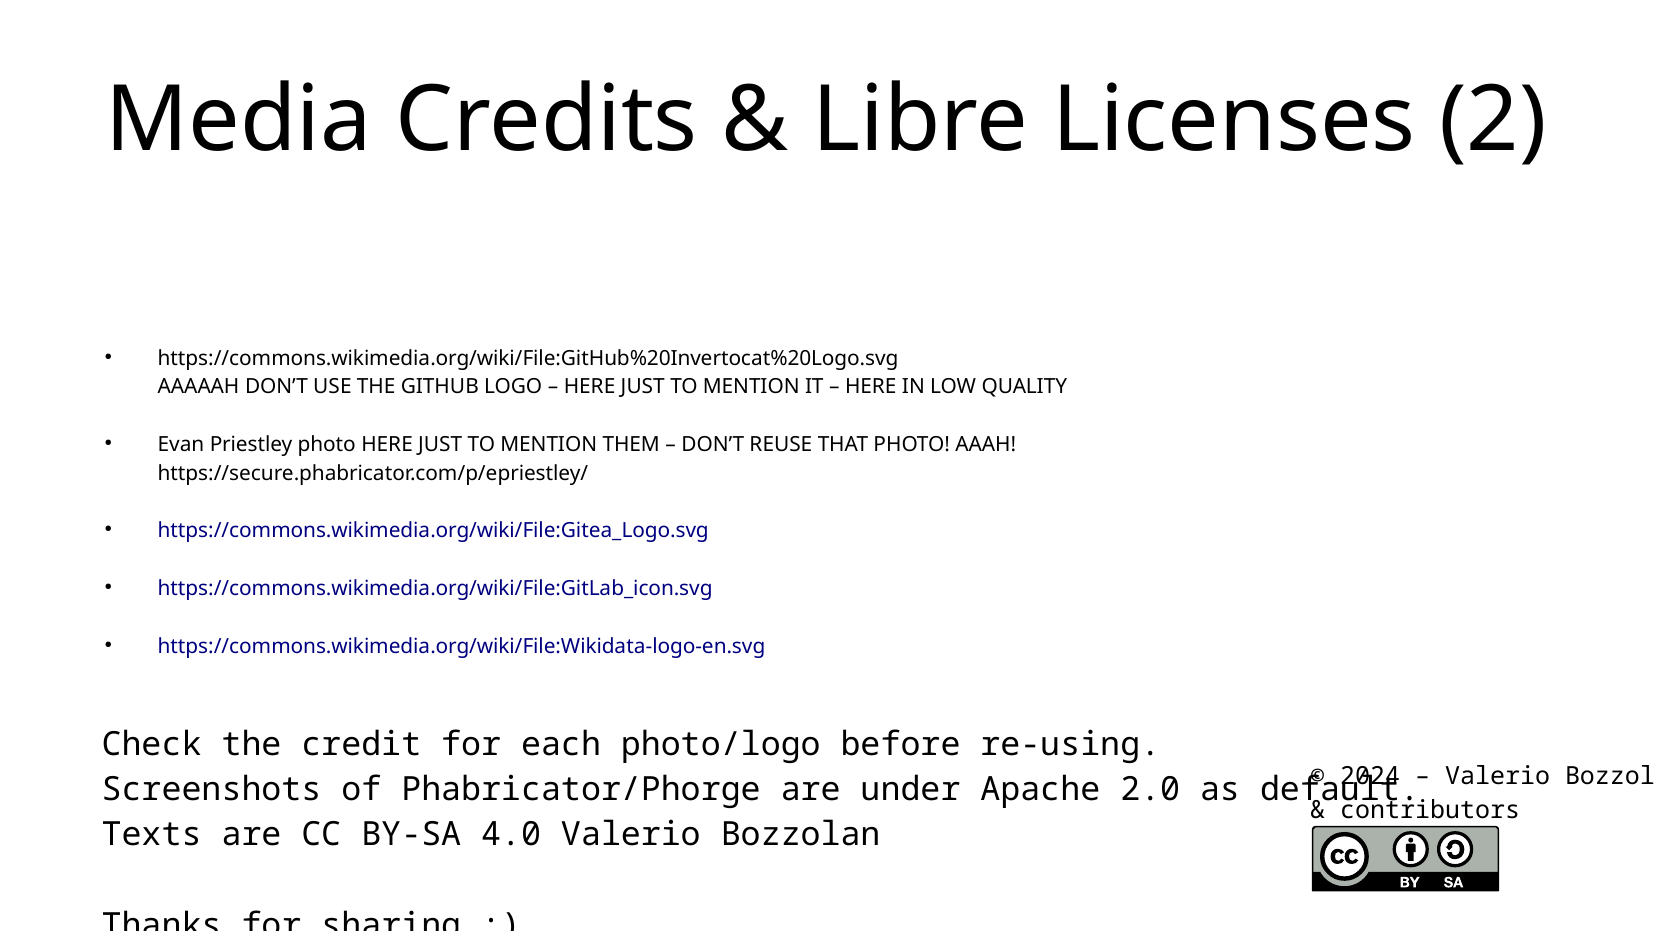

# Media Credits & Libre Licenses (2)
https://commons.wikimedia.org/wiki/File:GitHub%20Invertocat%20Logo.svg
AAAAAH DON’T USE THE GITHUB LOGO – HERE JUST TO MENTION IT – HERE IN LOW QUALITY
Evan Priestley photo HERE JUST TO MENTION THEM – DON’T REUSE THAT PHOTO! AAAH!
https://secure.phabricator.com/p/epriestley/
https://commons.wikimedia.org/wiki/File:Gitea_Logo.svg
https://commons.wikimedia.org/wiki/File:GitLab_icon.svg
https://commons.wikimedia.org/wiki/File:Wikidata-logo-en.svg
Check the credit for each photo/logo before re-using.
Screenshots of Phabricator/Phorge are under Apache 2.0 as default.
Texts are CC BY-SA 4.0 Valerio Bozzolan
Thanks for sharing :)
© 2024 – Valerio Bozzolan
& contributors